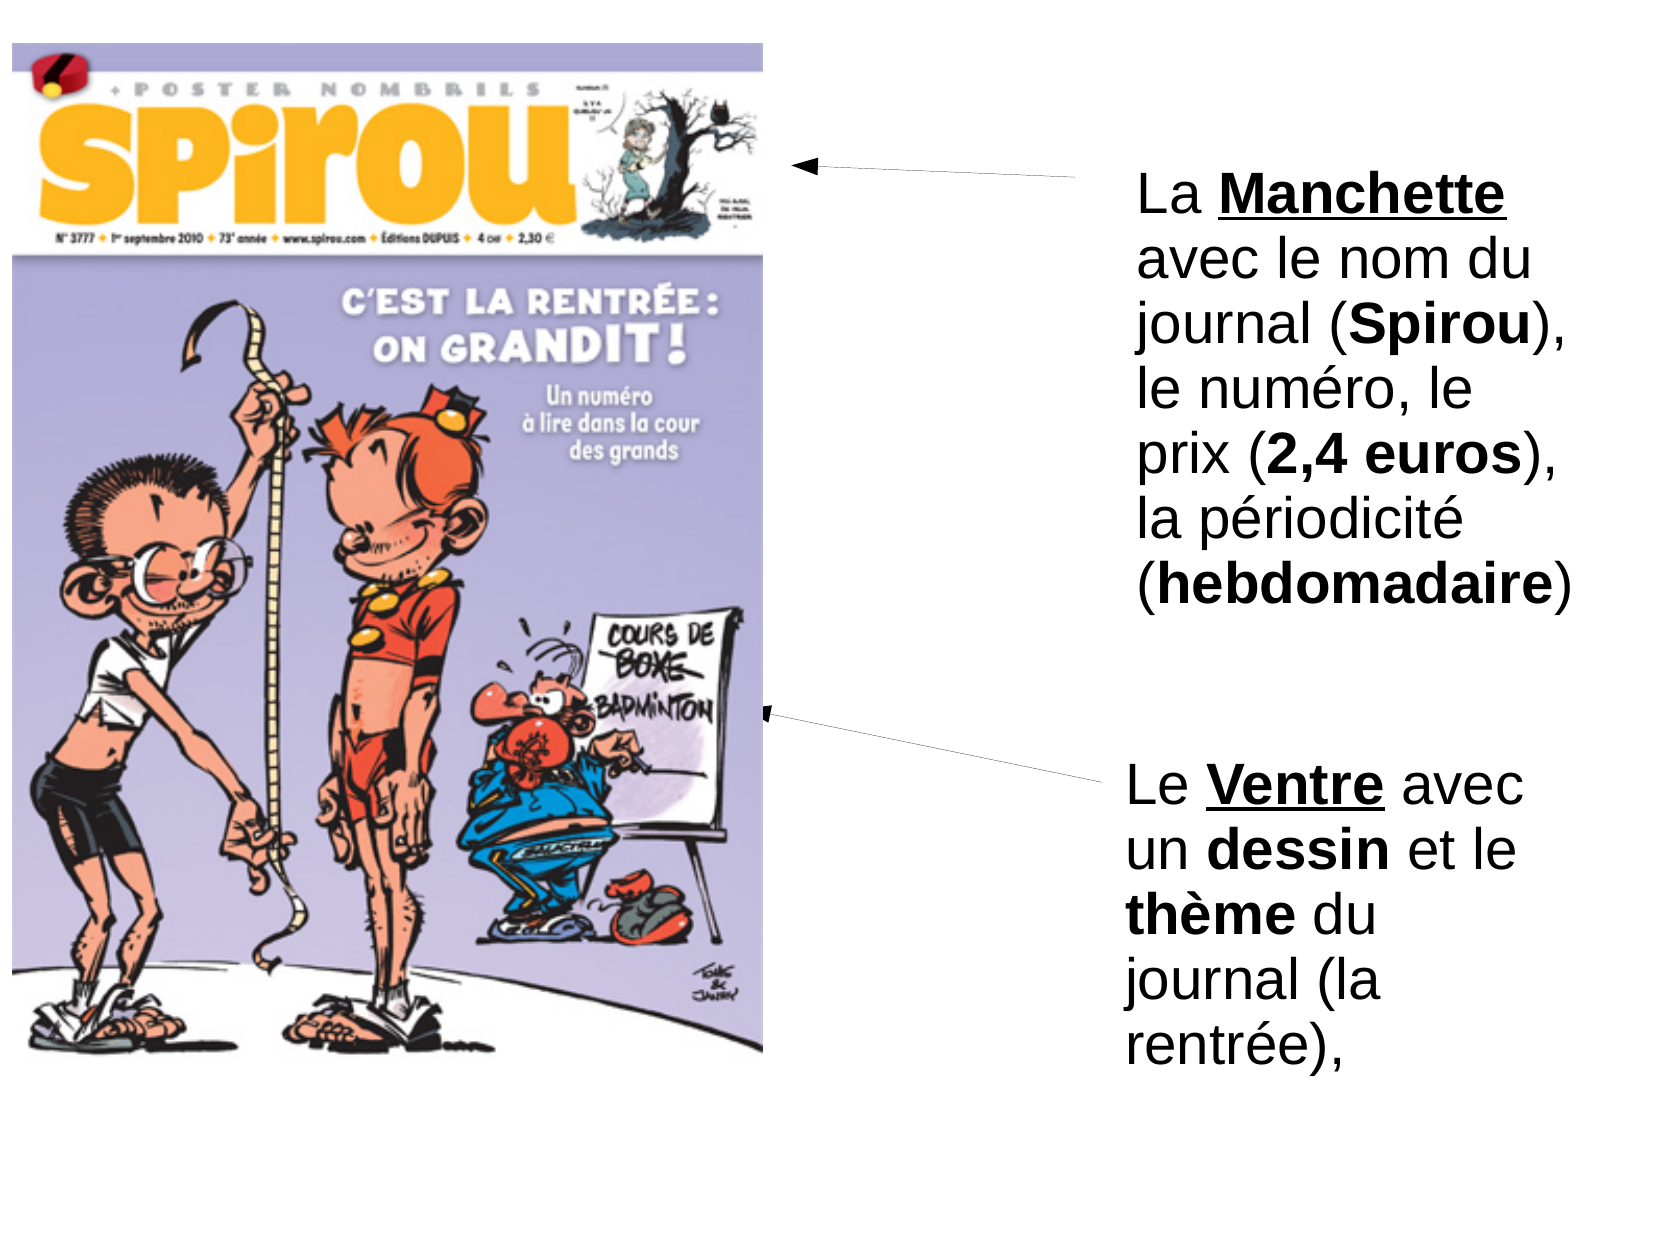

La Manchette avec le nom du journal (Spirou), le numéro, le prix (2,4 euros), la périodicité (hebdomadaire)
Le Ventre avec un dessin et le thème du journal (la rentrée),